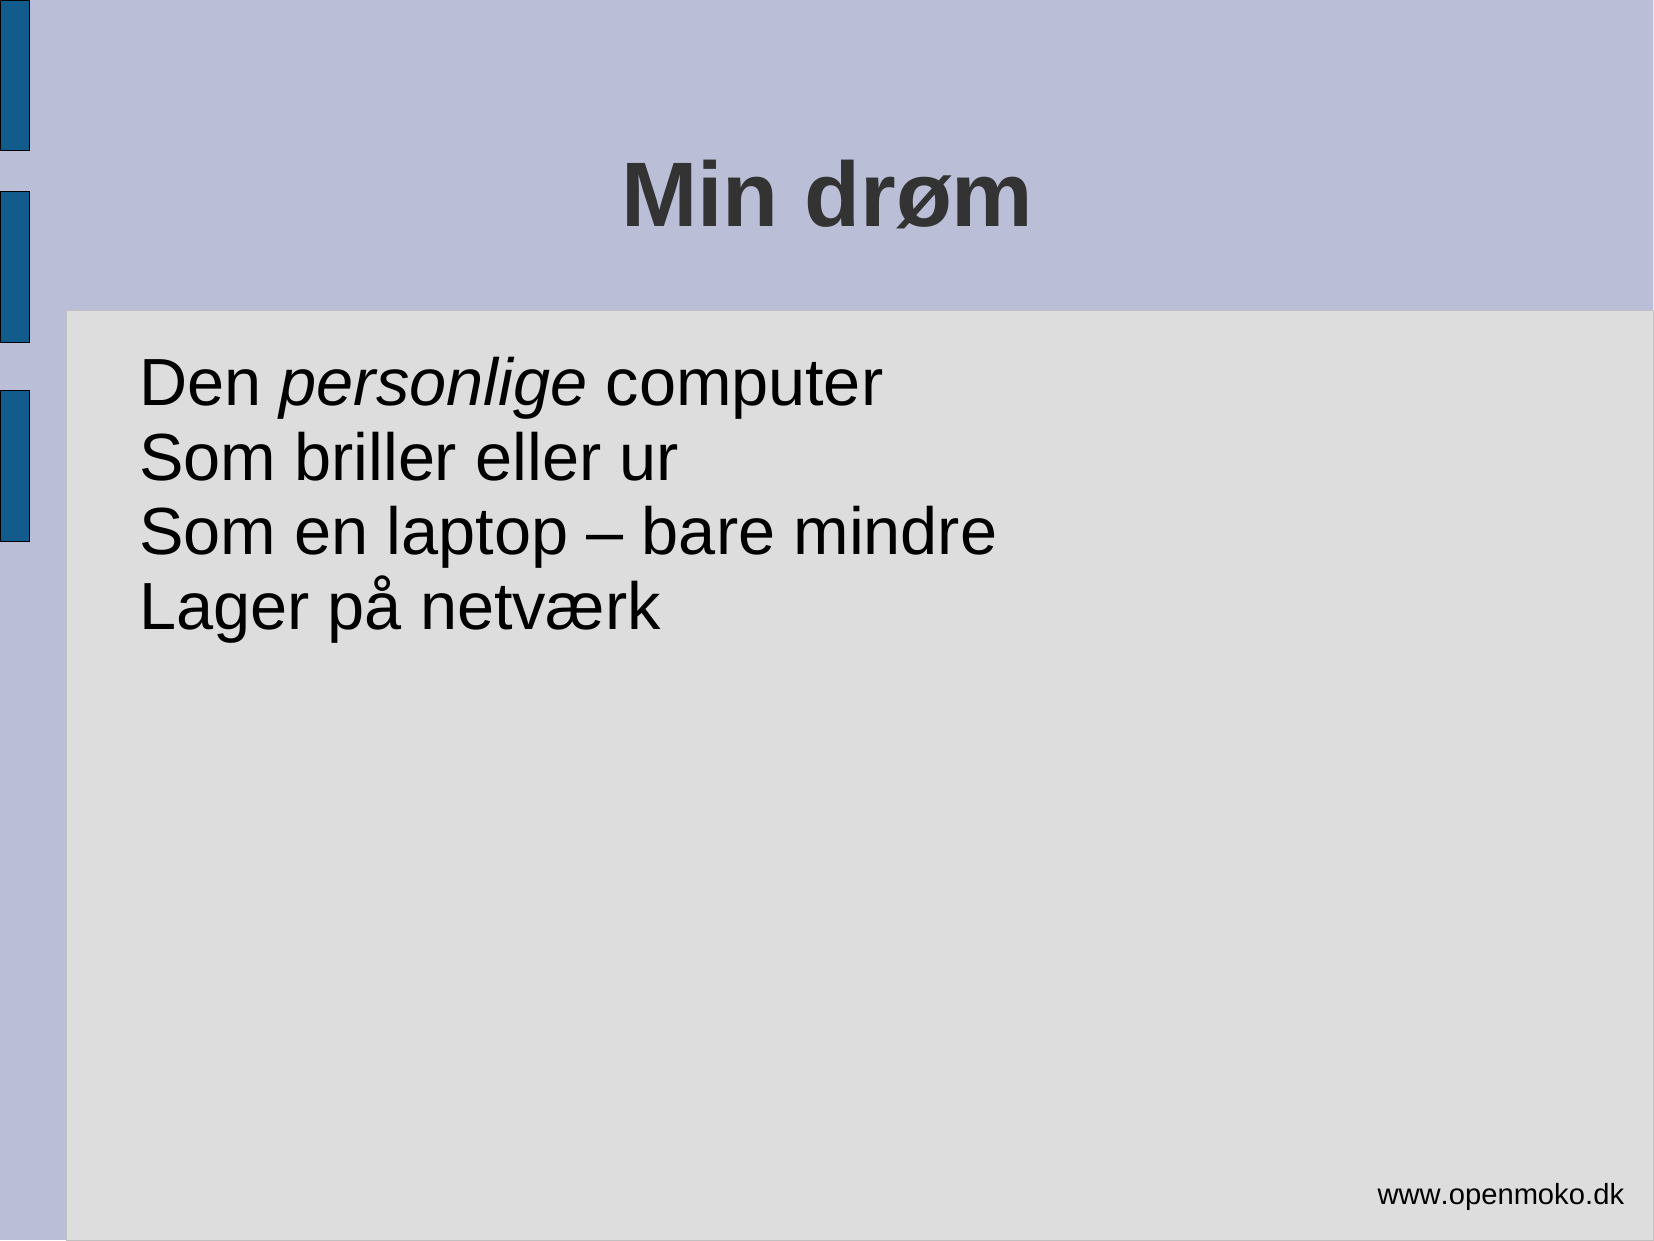

# Min drøm
Den personlige computer
Som briller eller ur
Som en laptop – bare mindre
Lager på netværk